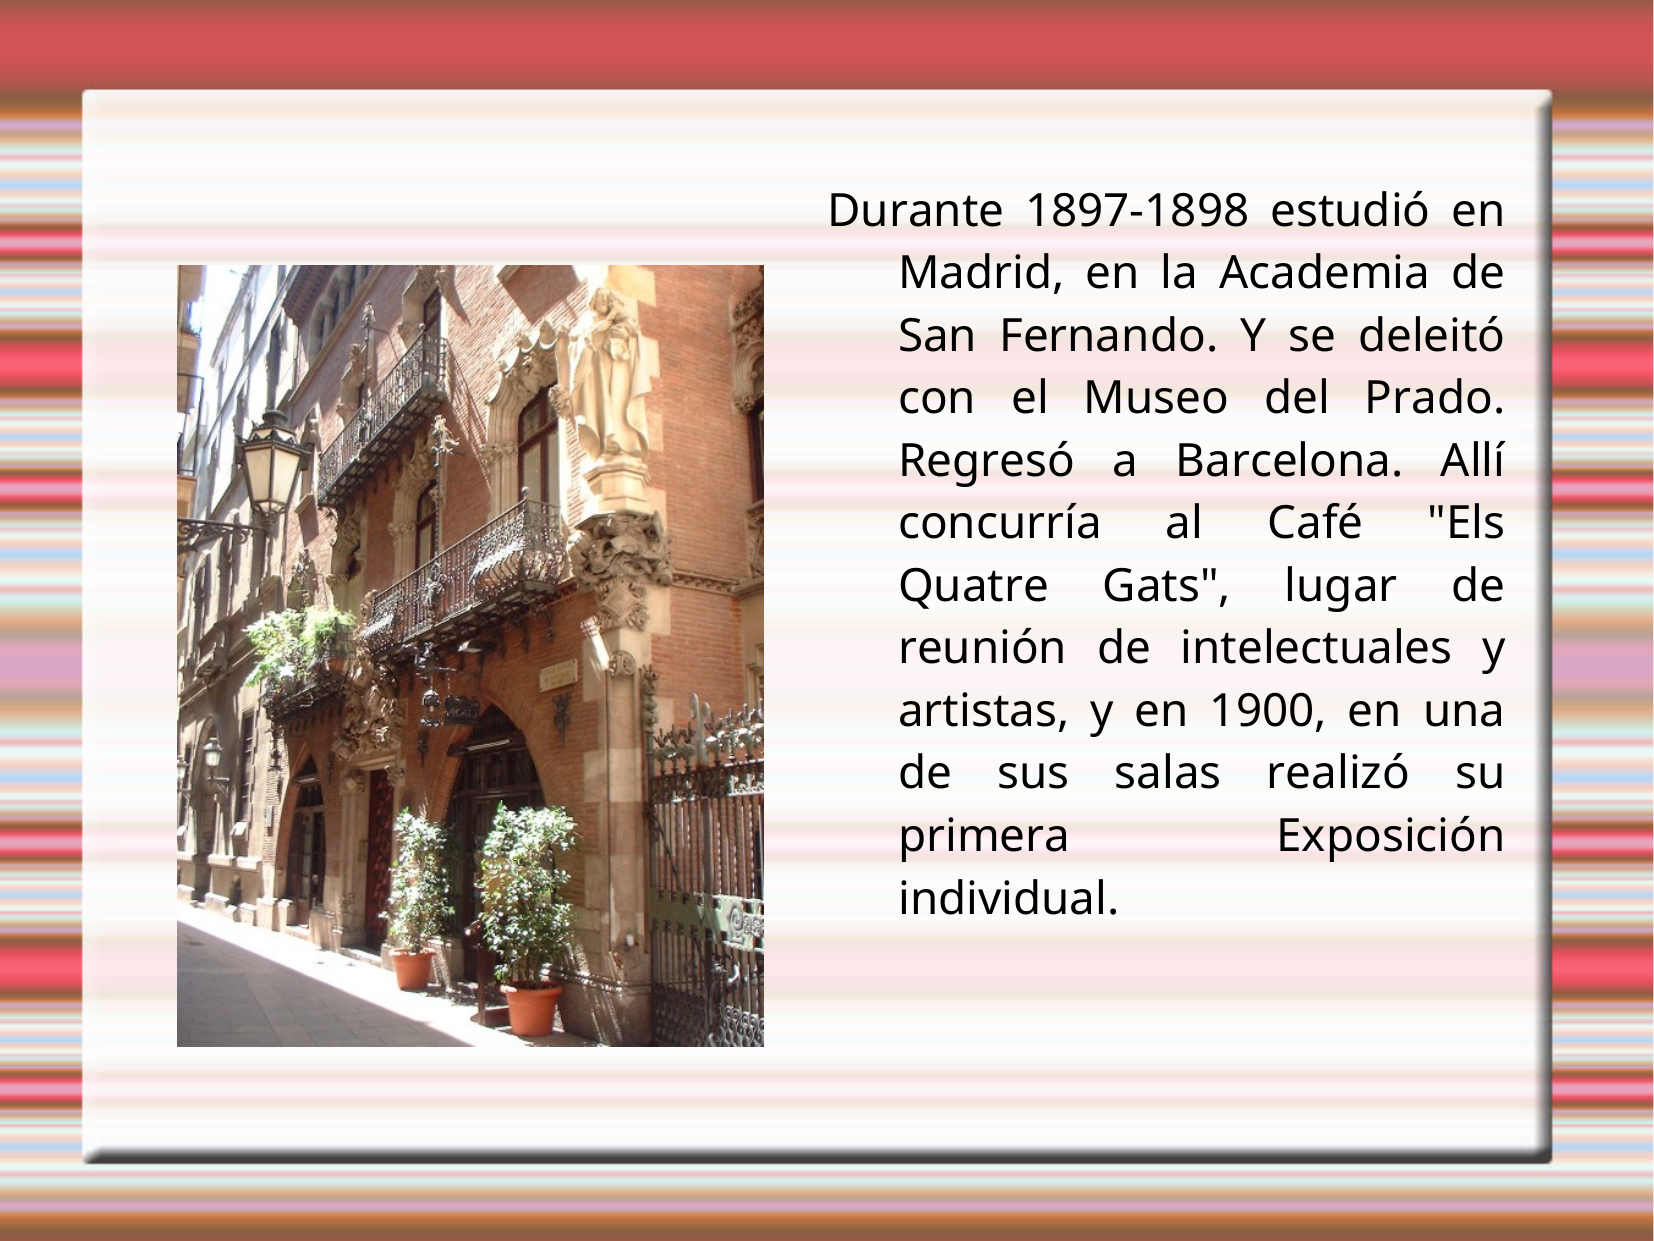

#
Durante 1897-1898 estudió en Madrid, en la Academia de San Fernando. Y se deleitó con el Museo del Prado. Regresó a Barcelona. Allí concurría al Café "Els Quatre Gats", lugar de reunión de intelectuales y artistas, y en 1900, en una de sus salas realizó su primera Exposición individual.